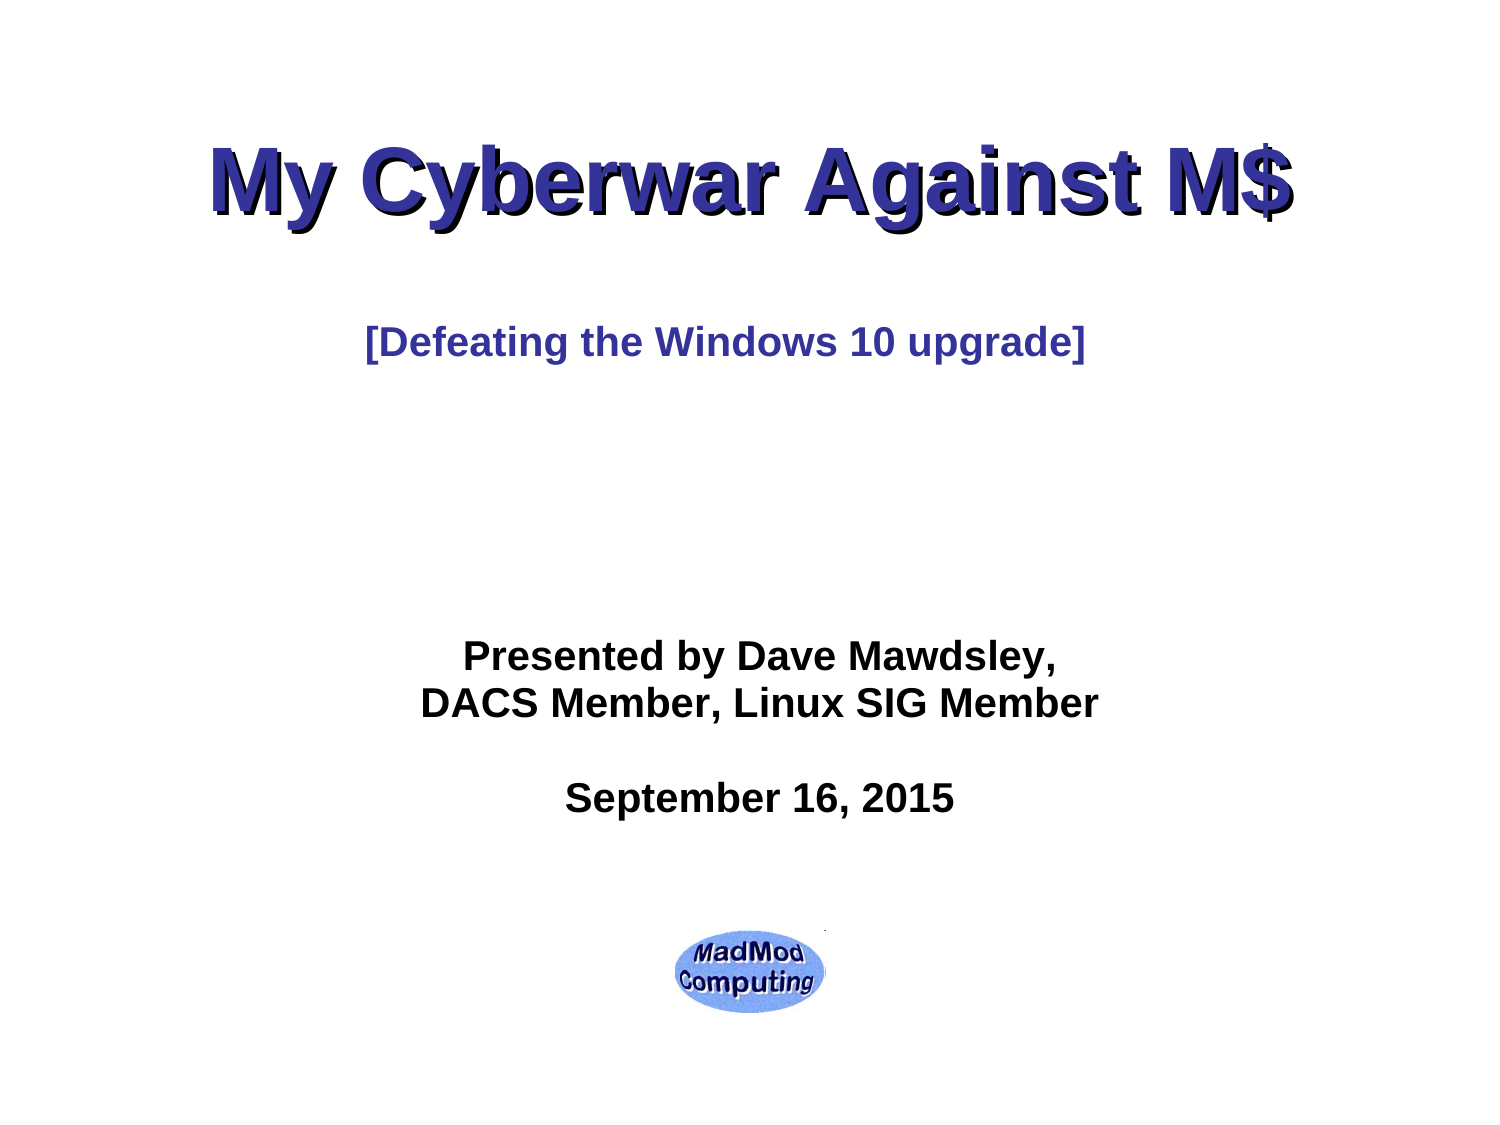

# My Cyberwar Against M$
[Defeating the Windows 10 upgrade]
Presented by Dave Mawdsley,
DACS Member, Linux SIG Member
September 16, 2015